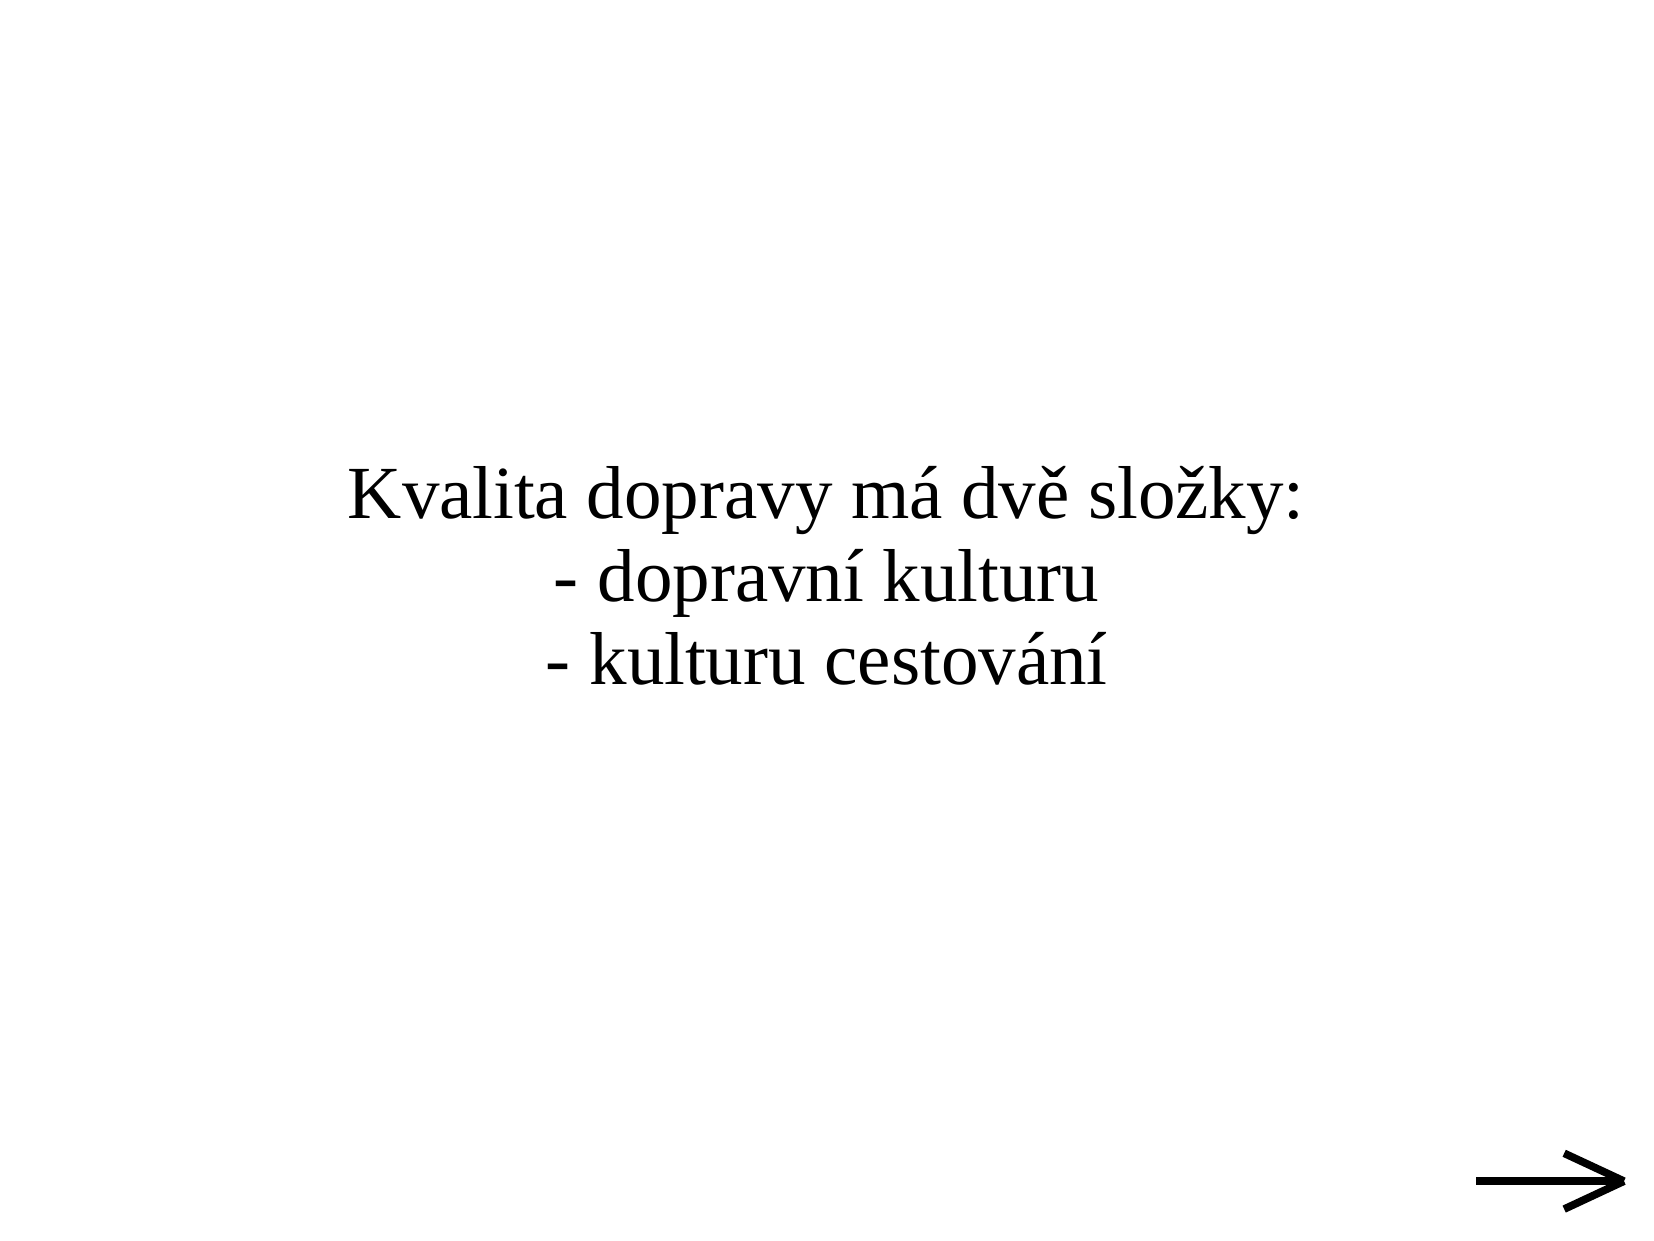

Kvalita dopravy má dvě složky:
- dopravní kulturu
- kulturu cestování